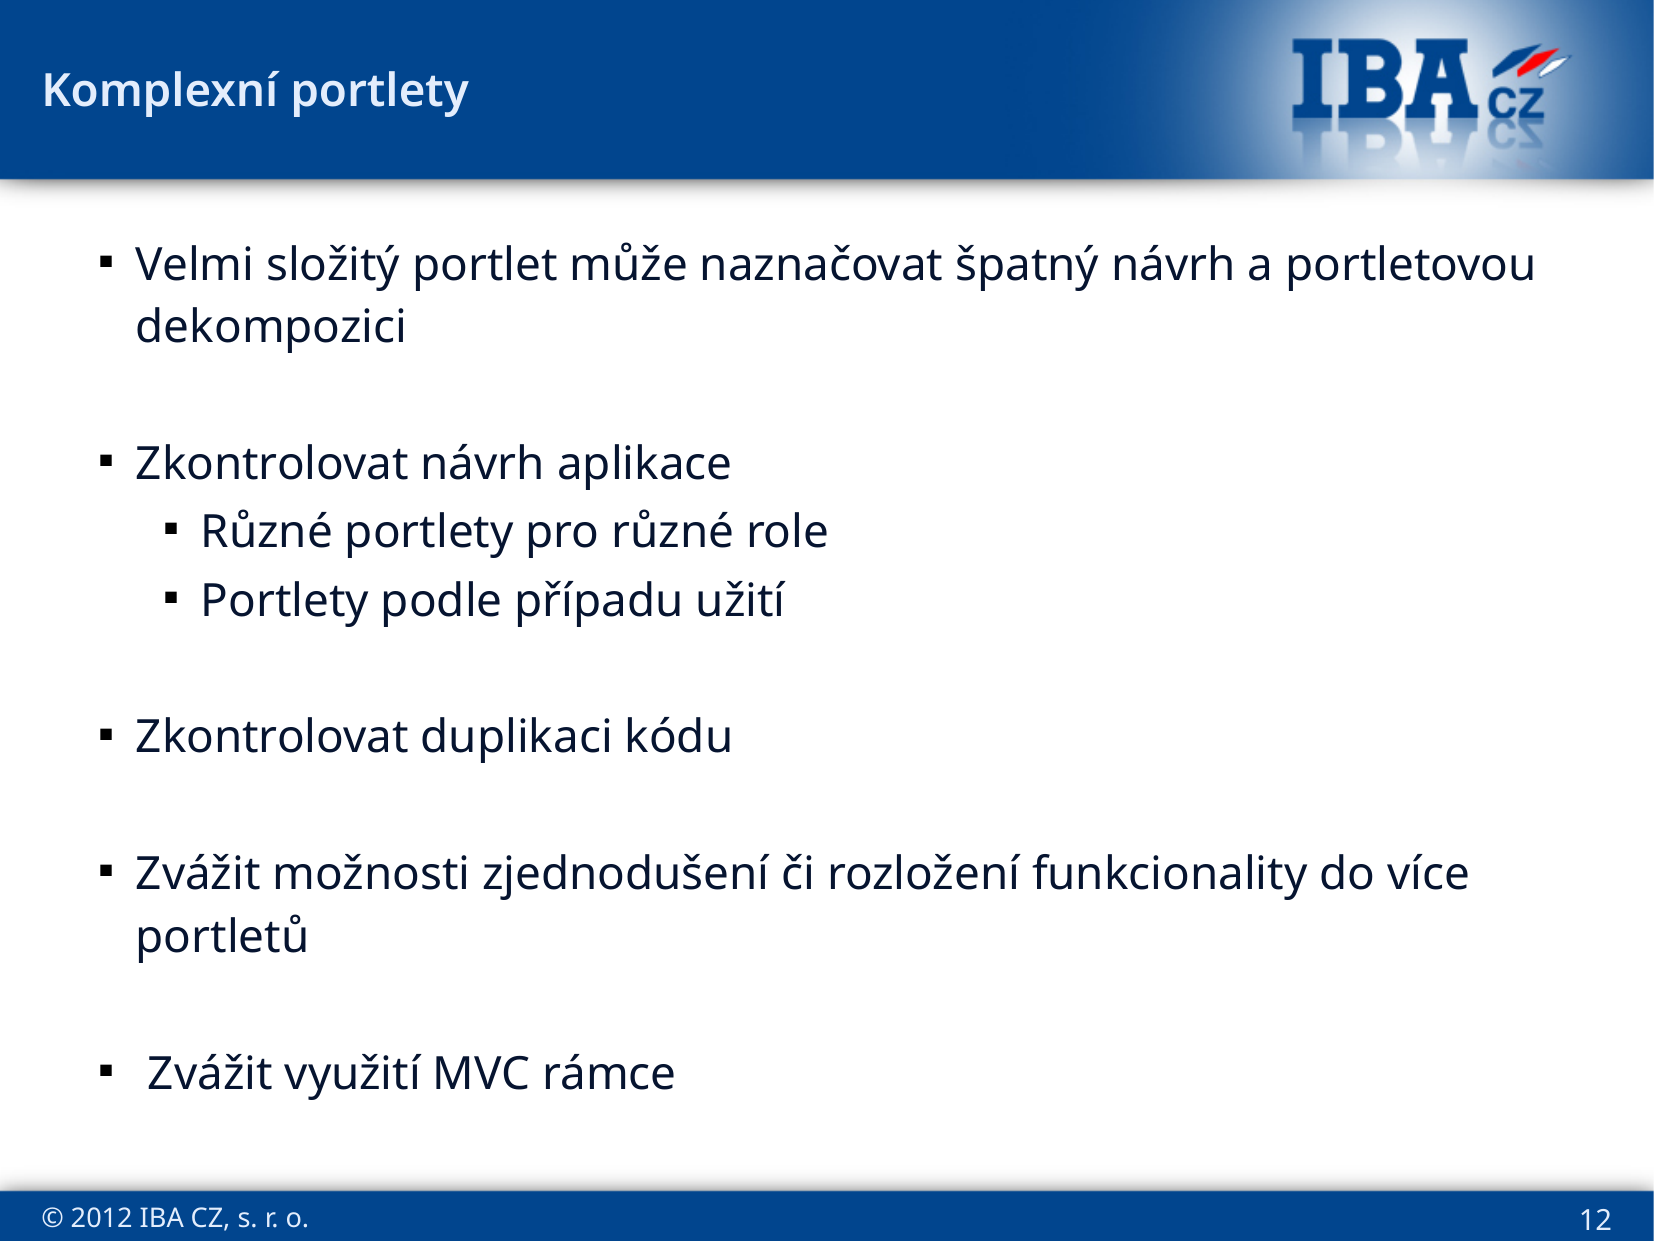

# Komplexní portlety
Velmi složitý portlet může naznačovat špatný návrh a portletovou dekompozici
Zkontrolovat návrh aplikace
Různé portlety pro různé role
Portlety podle případu užití
Zkontrolovat duplikaci kódu
Zvážit možnosti zjednodušení či rozložení funkcionality do více portletů
 Zvážit využití MVC rámce
12